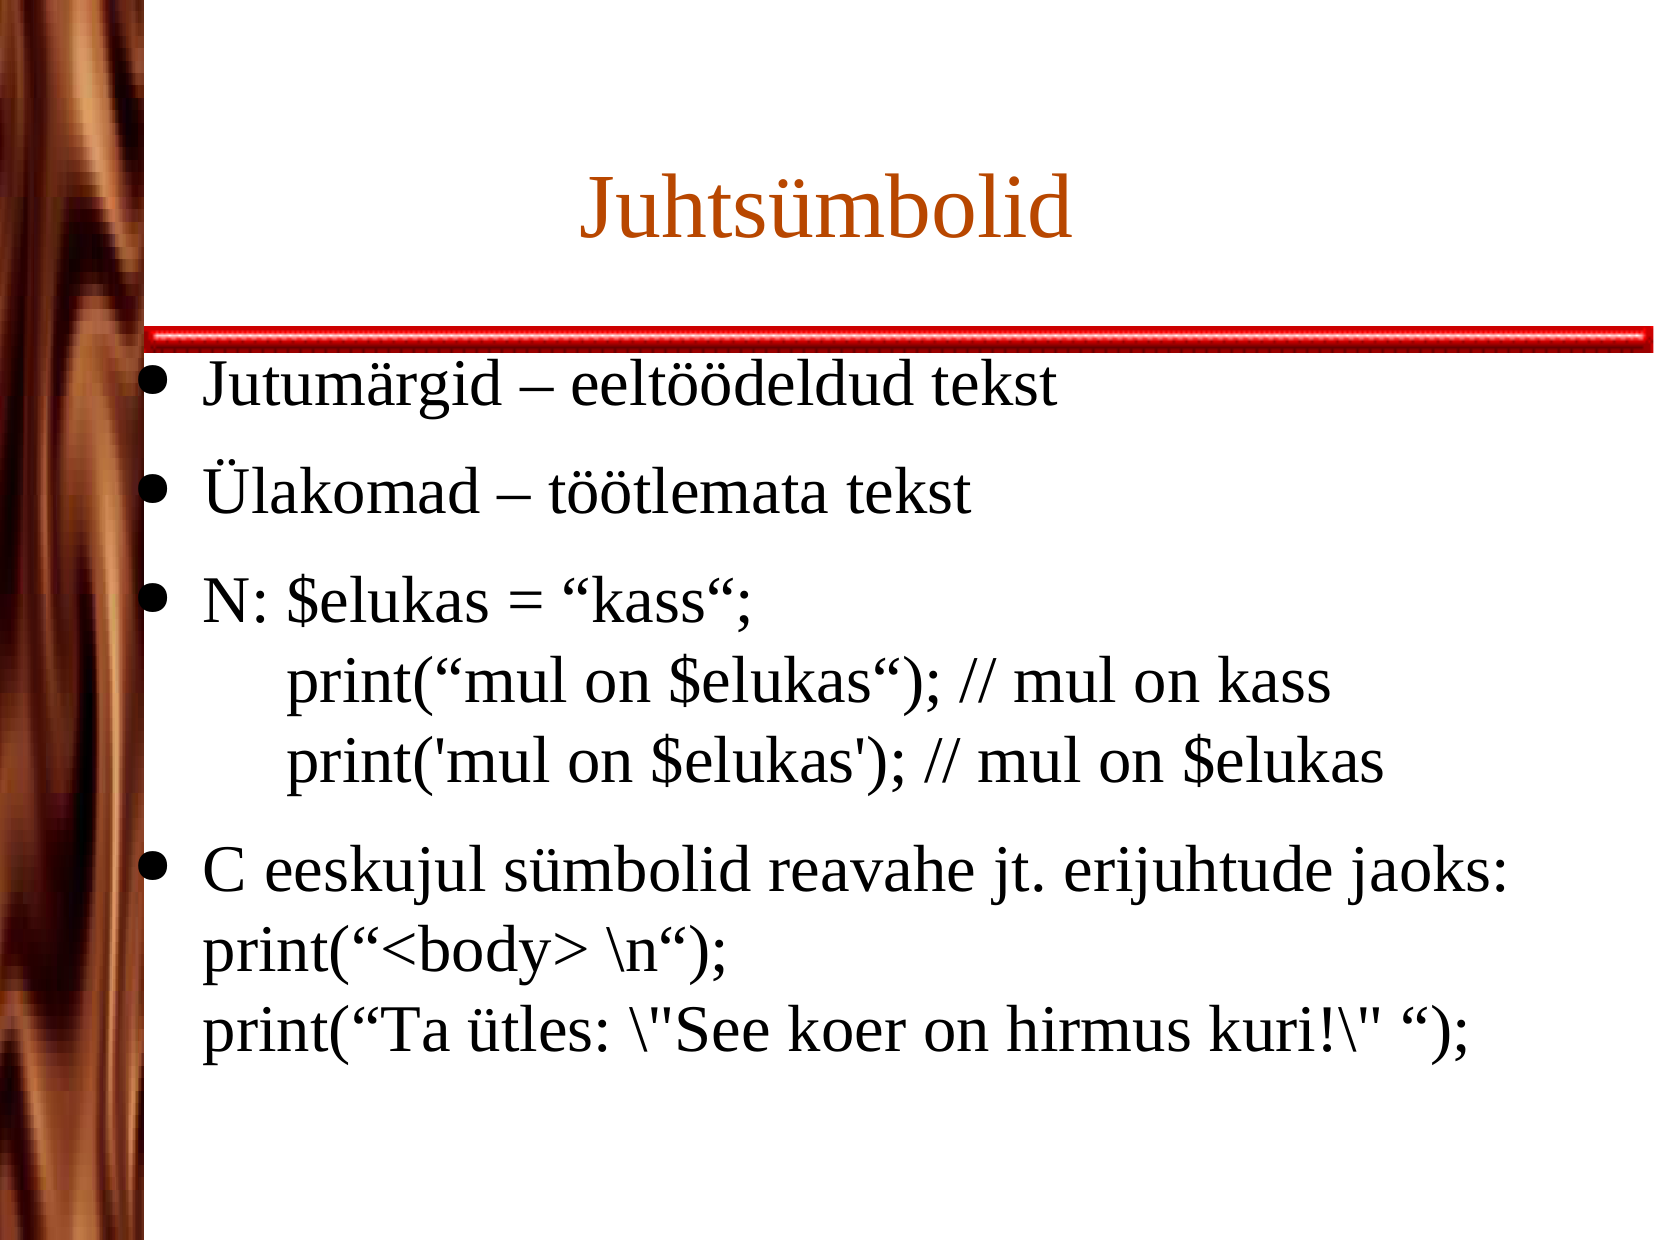

# Juhtsümbolid
Jutumärgid – eeltöödeldud tekst
Ülakomad – töötlemata tekst
N: $elukas = “kass“;
 print(“mul on $elukas“); // mul on kass
 print('mul on $elukas'); // mul on $elukas
C eeskujul sümbolid reavahe jt. erijuhtude jaoks:
print(“<body> \n“);
print(“Ta ütles: \"See koer on hirmus kuri!\" “);